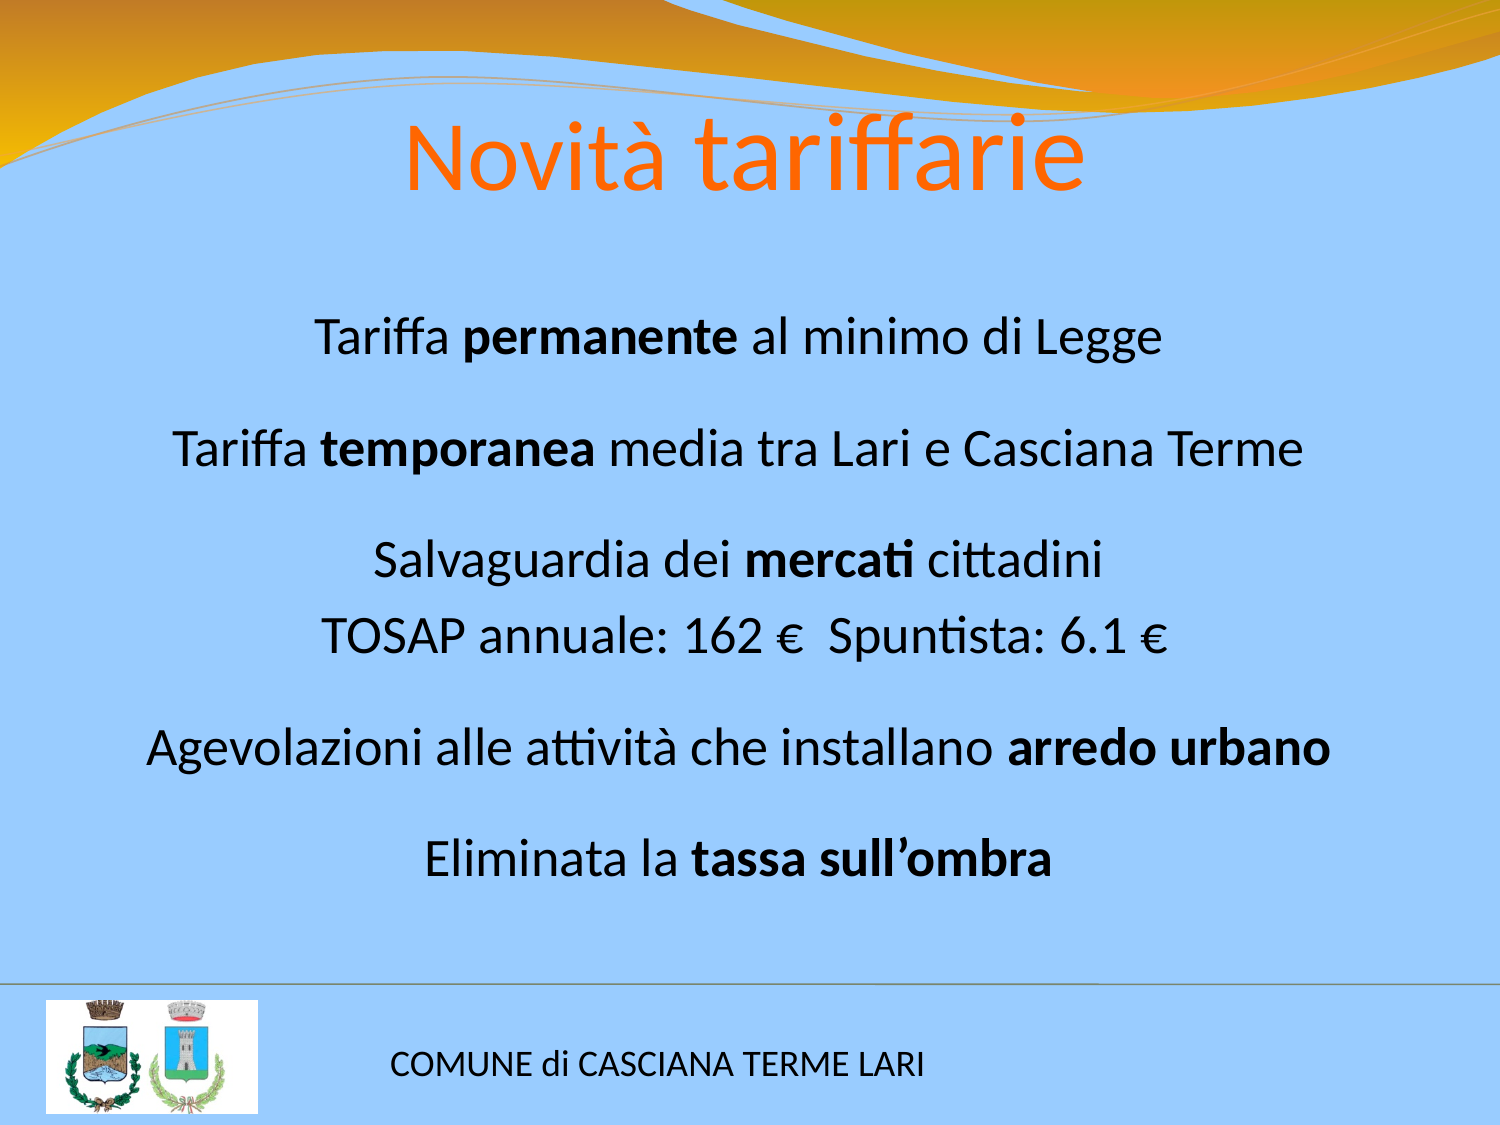

Novità tariffarie
# Tariffa permanente al minimo di Legge
Tariffa temporanea media tra Lari e Casciana Terme
Salvaguardia dei mercati cittadini
TOSAP annuale: 162 € Spuntista: 6.1 €
Agevolazioni alle attività che installano arredo urbano
Eliminata la tassa sull’ombra
COMUNE di CASCIANA TERME LARI